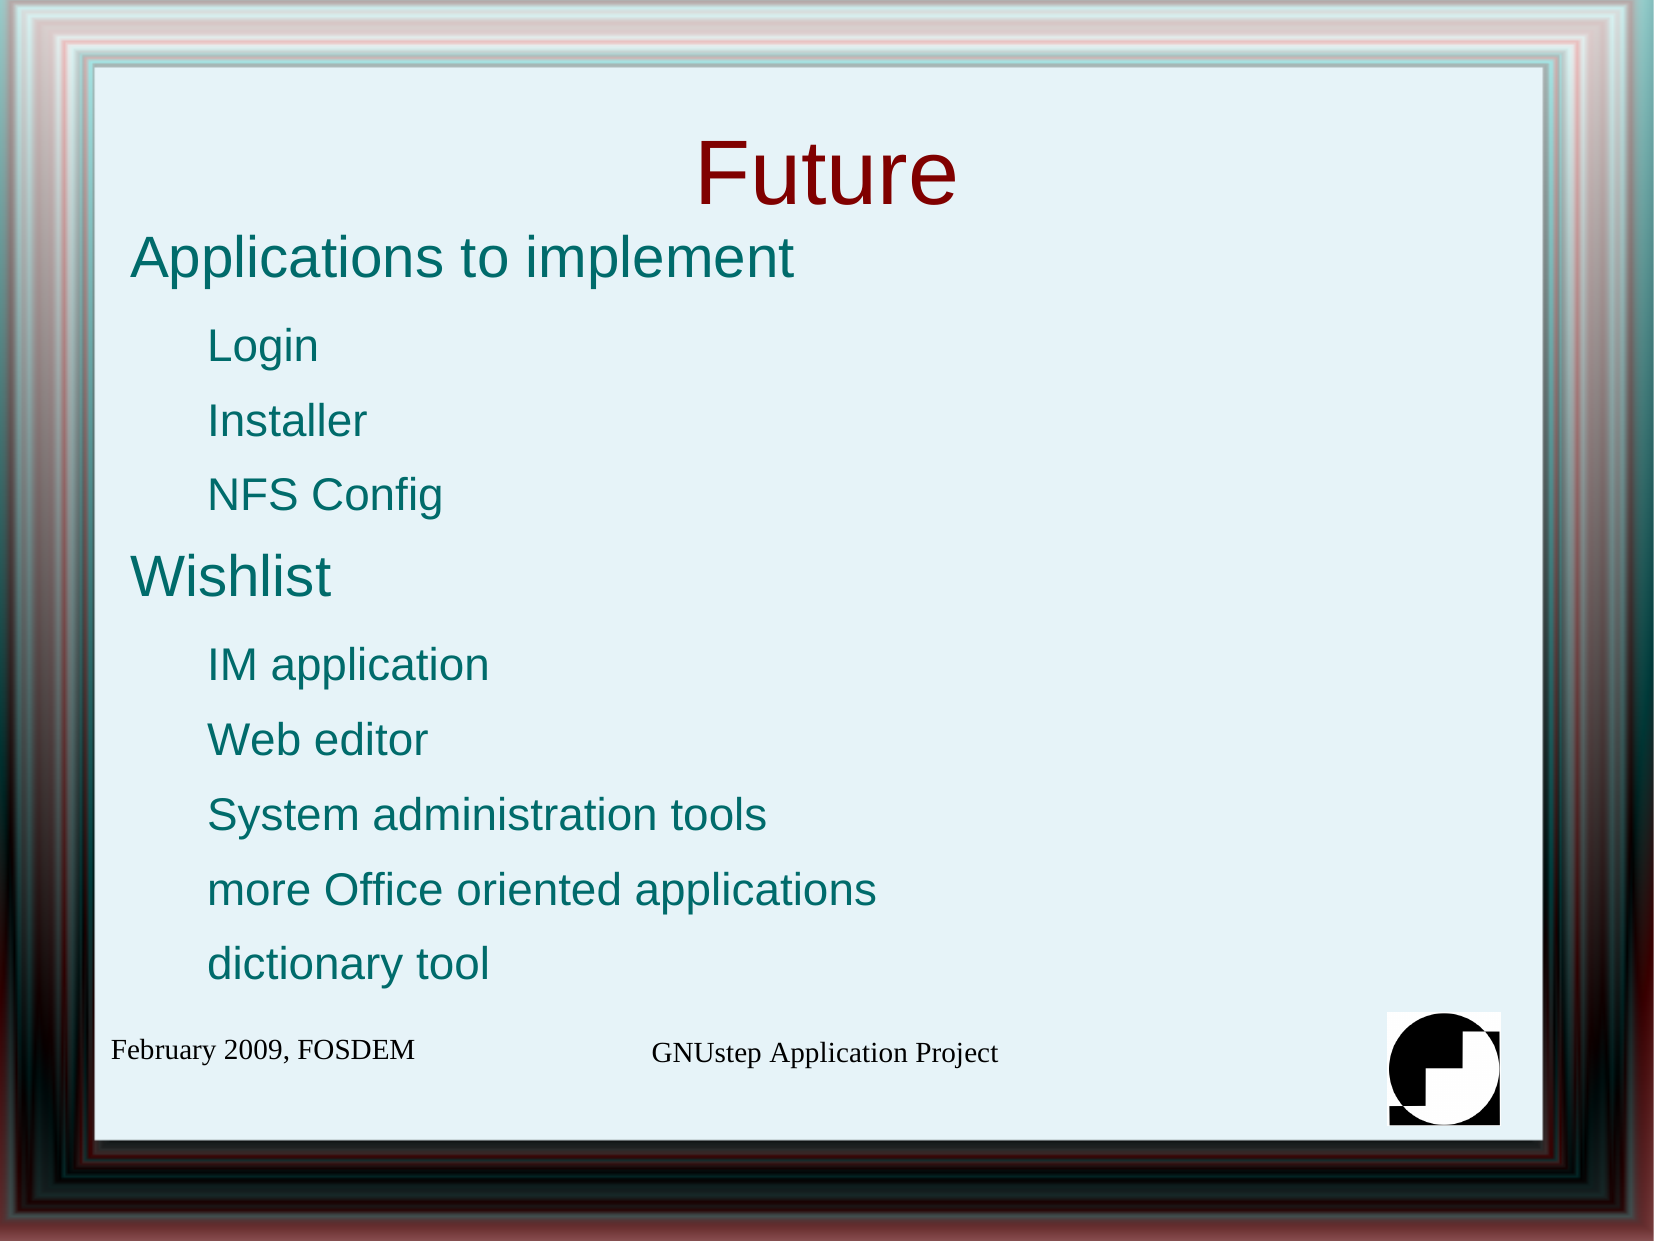

# Future
Applications to implement
Login
Installer
NFS Config
Wishlist
IM application
Web editor
System administration tools
more Office oriented applications
dictionary tool